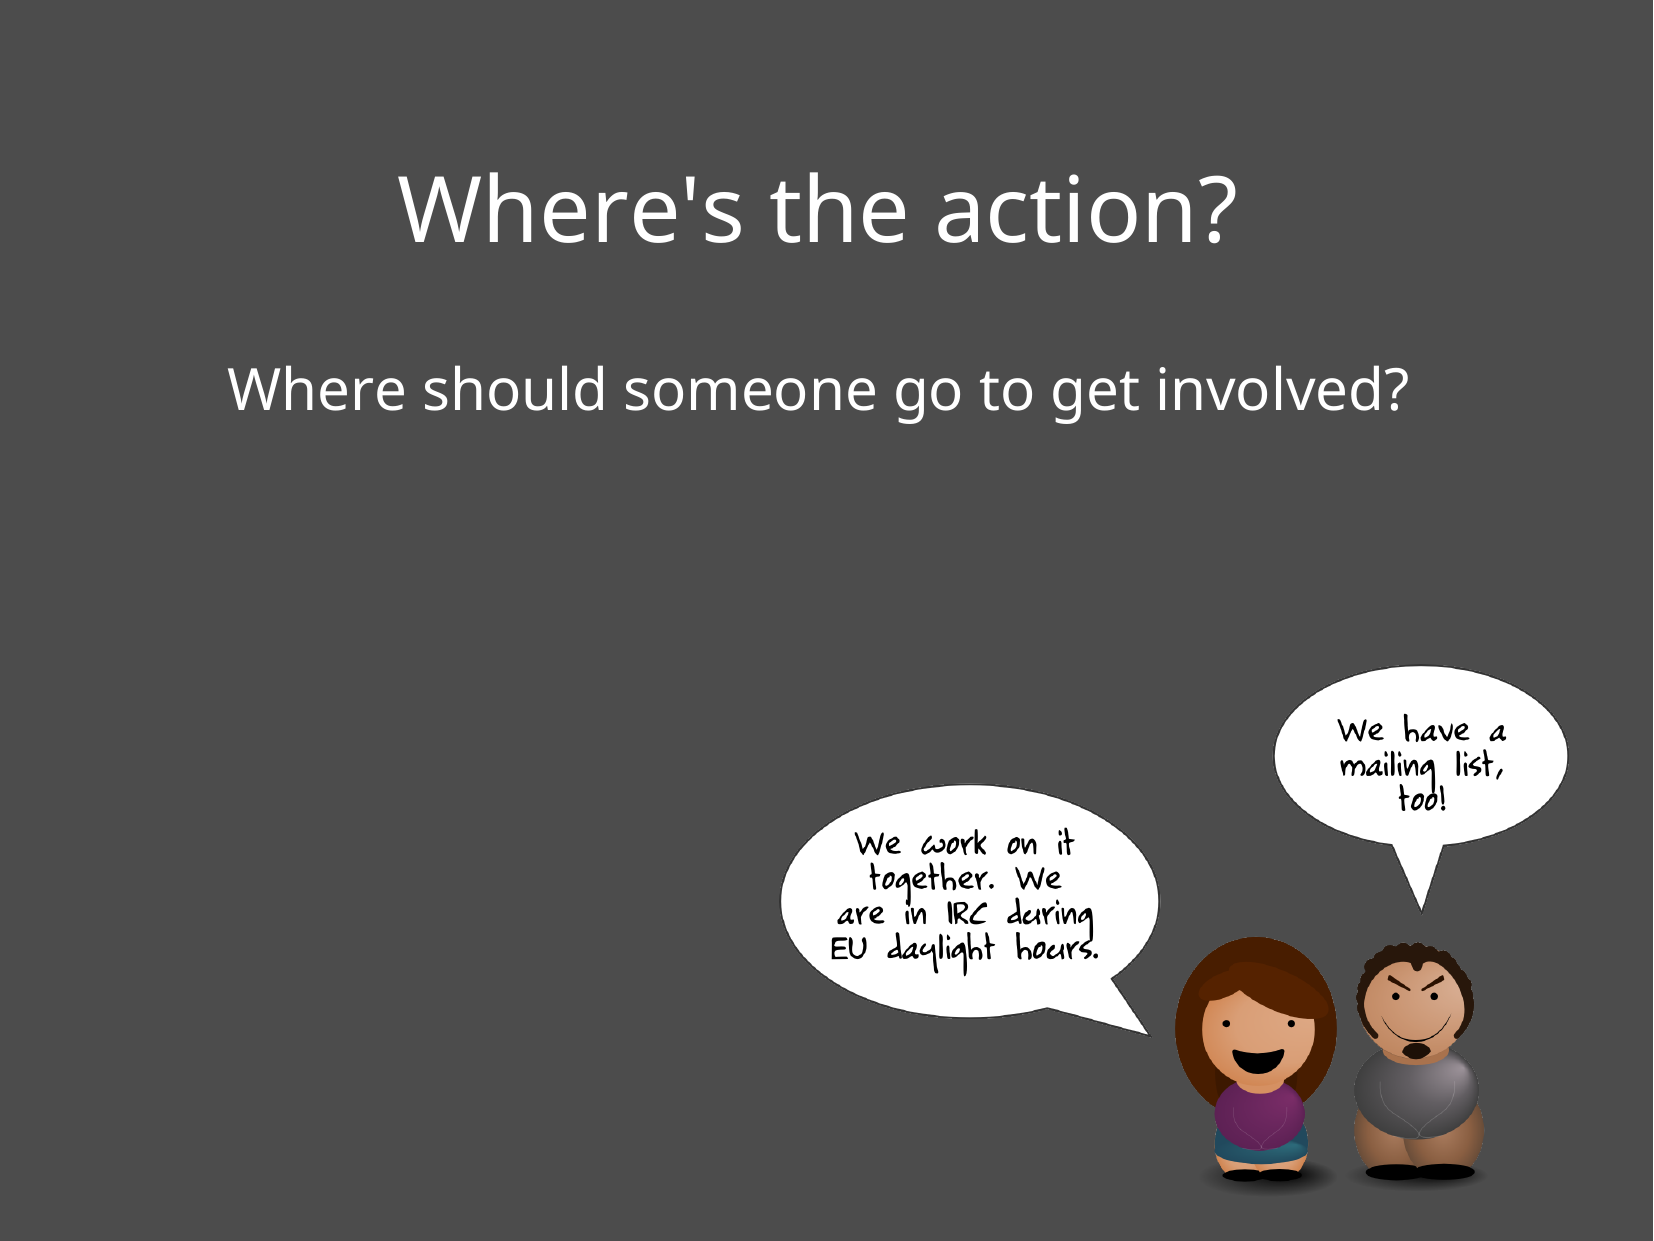

# Where's the action?
Where should someone go to get involved?